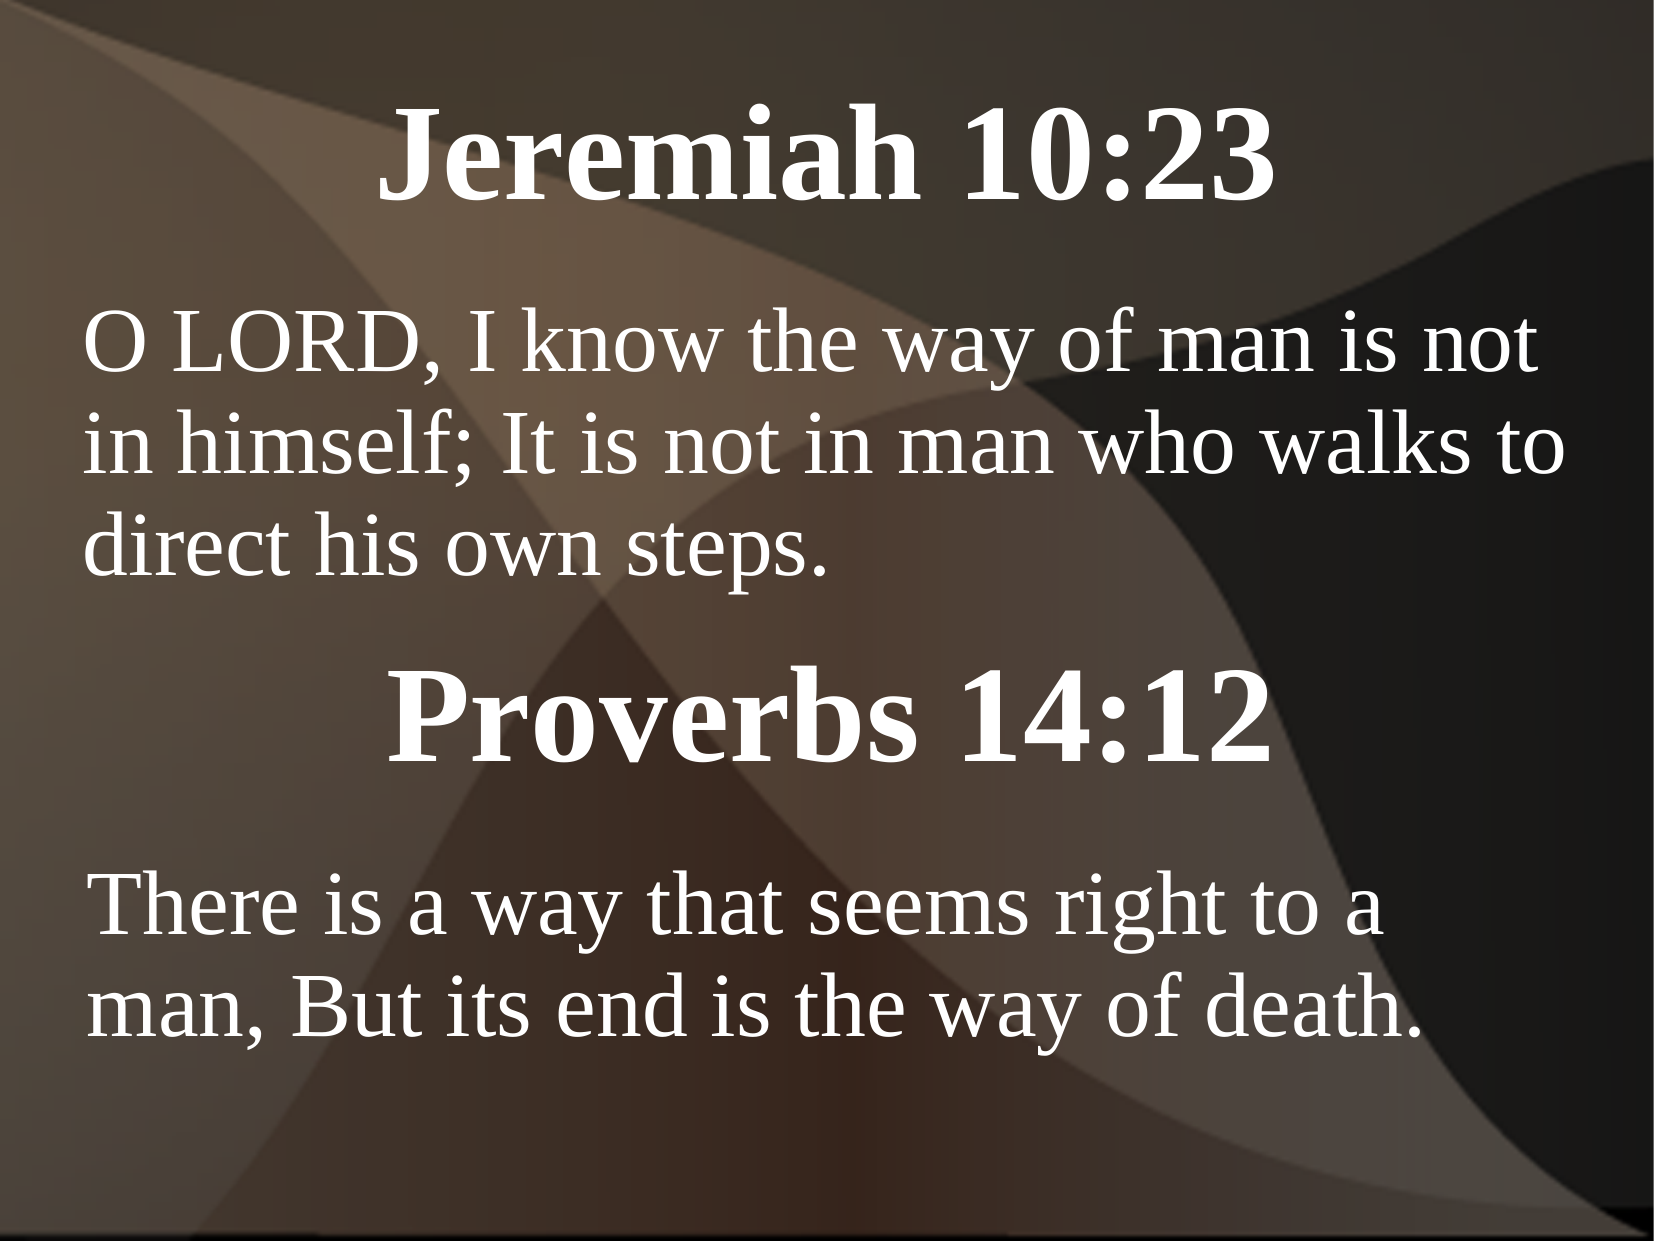

# Jeremiah 10:23
O LORD, I know the way of man is not in himself; It is not in man who walks to direct his own steps.
Proverbs 14:12
There is a way that seems right to a man, But its end is the way of death.